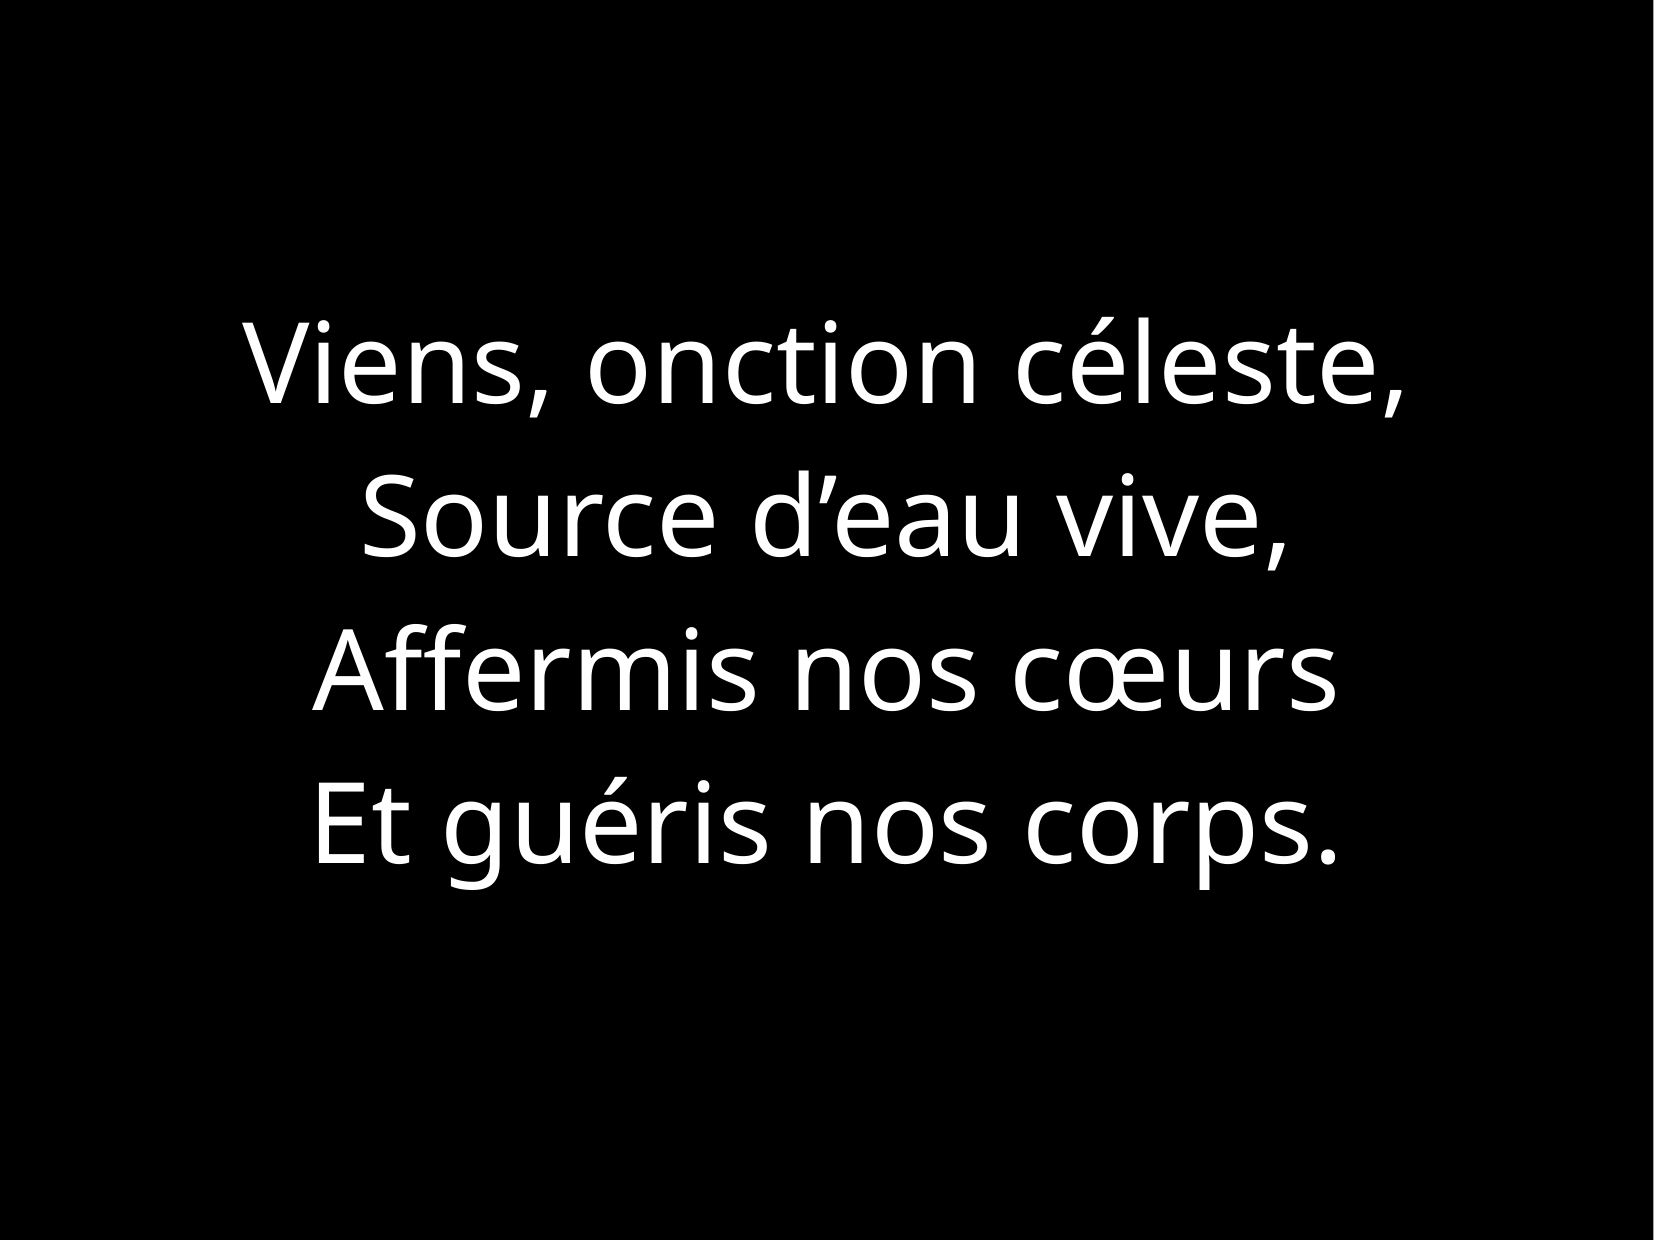

# Viens, onction céleste,
Source d’eau vive,
Affermis nos cœurs
Et guéris nos corps.